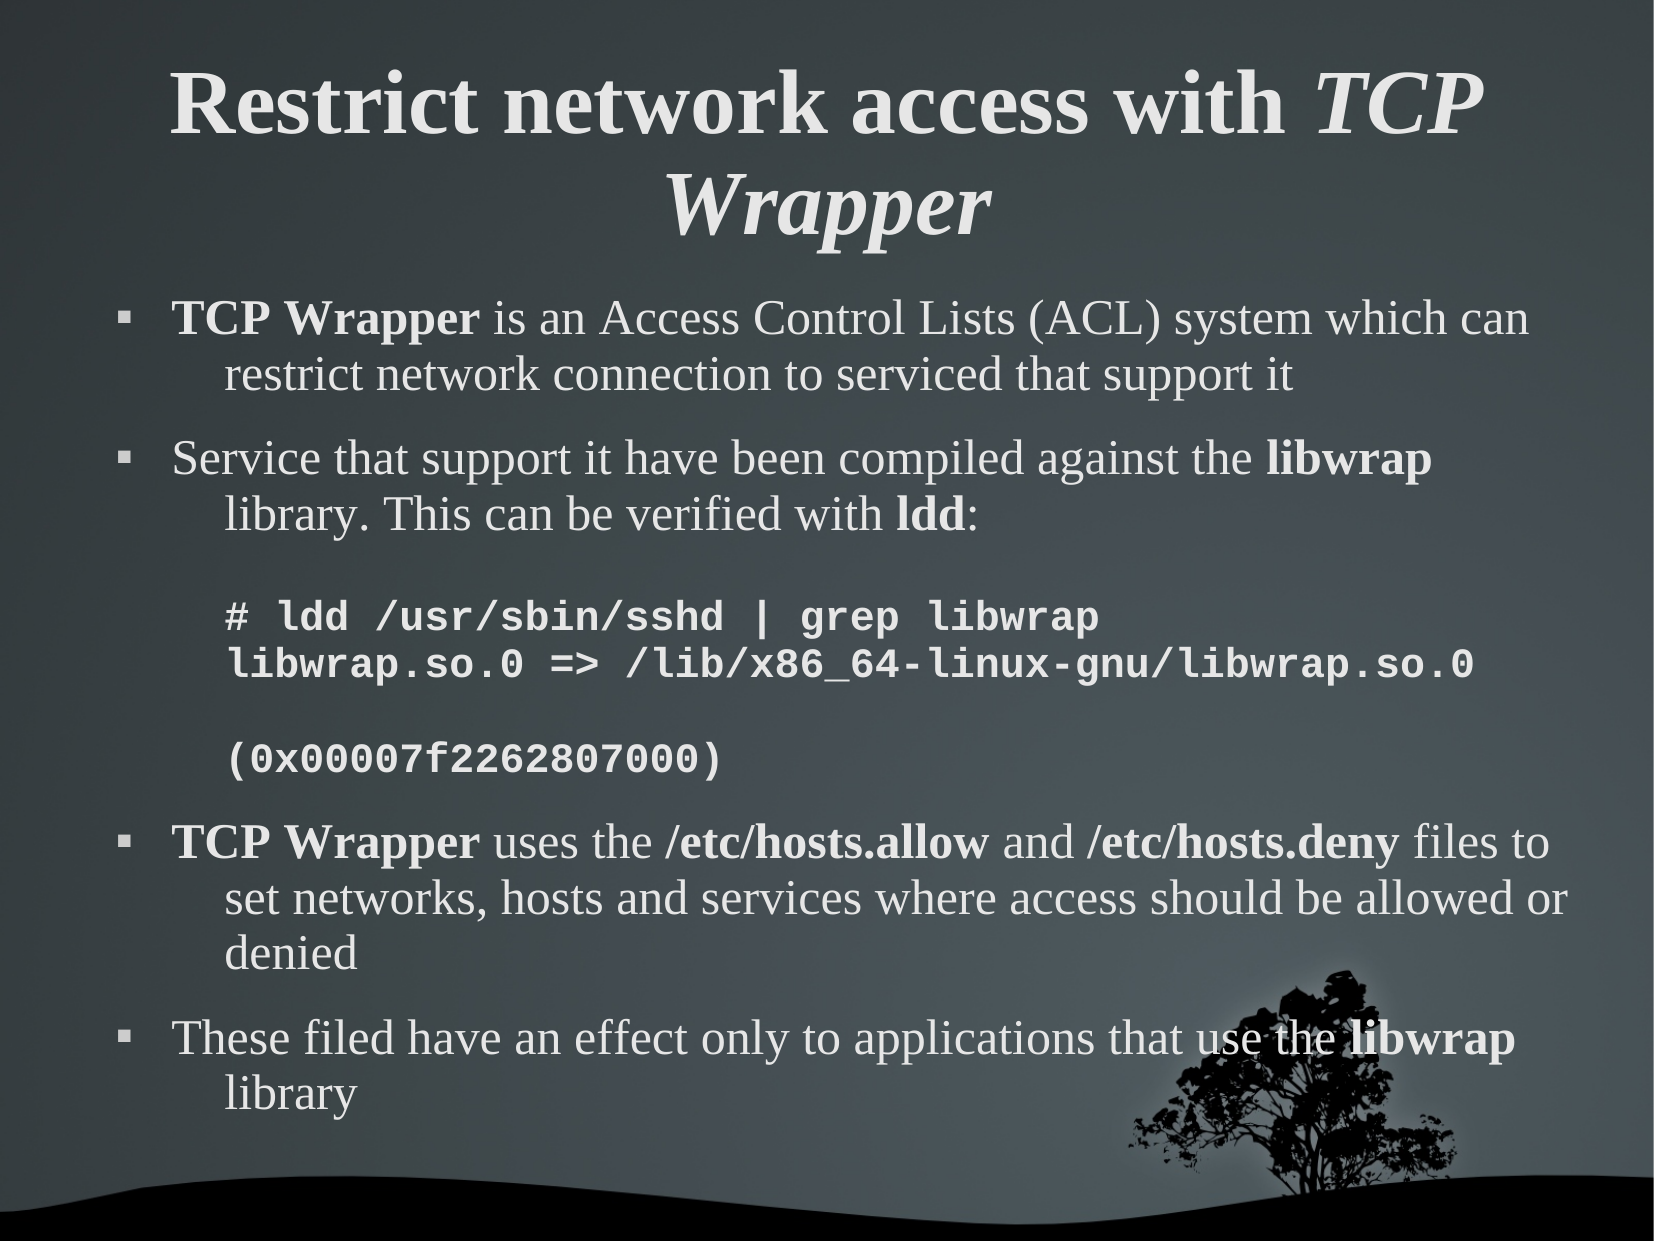

# Restrict network access with TCP Wrapper
TCP Wrapper is an Access Control Lists (ACL) system which can restrict network connection to serviced that support it
Service that support it have been compiled against the libwrap library. This can be verified with ldd:
# ldd /usr/sbin/sshd | grep libwrap
libwrap.so.0 => /lib/x86_64-linux-gnu/libwrap.so.0 															(0x00007f2262807000)
TCP Wrapper uses the /etc/hosts.allow and /etc/hosts.deny files to set networks, hosts and services where access should be allowed or denied
These filed have an effect only to applications that use the libwrap library